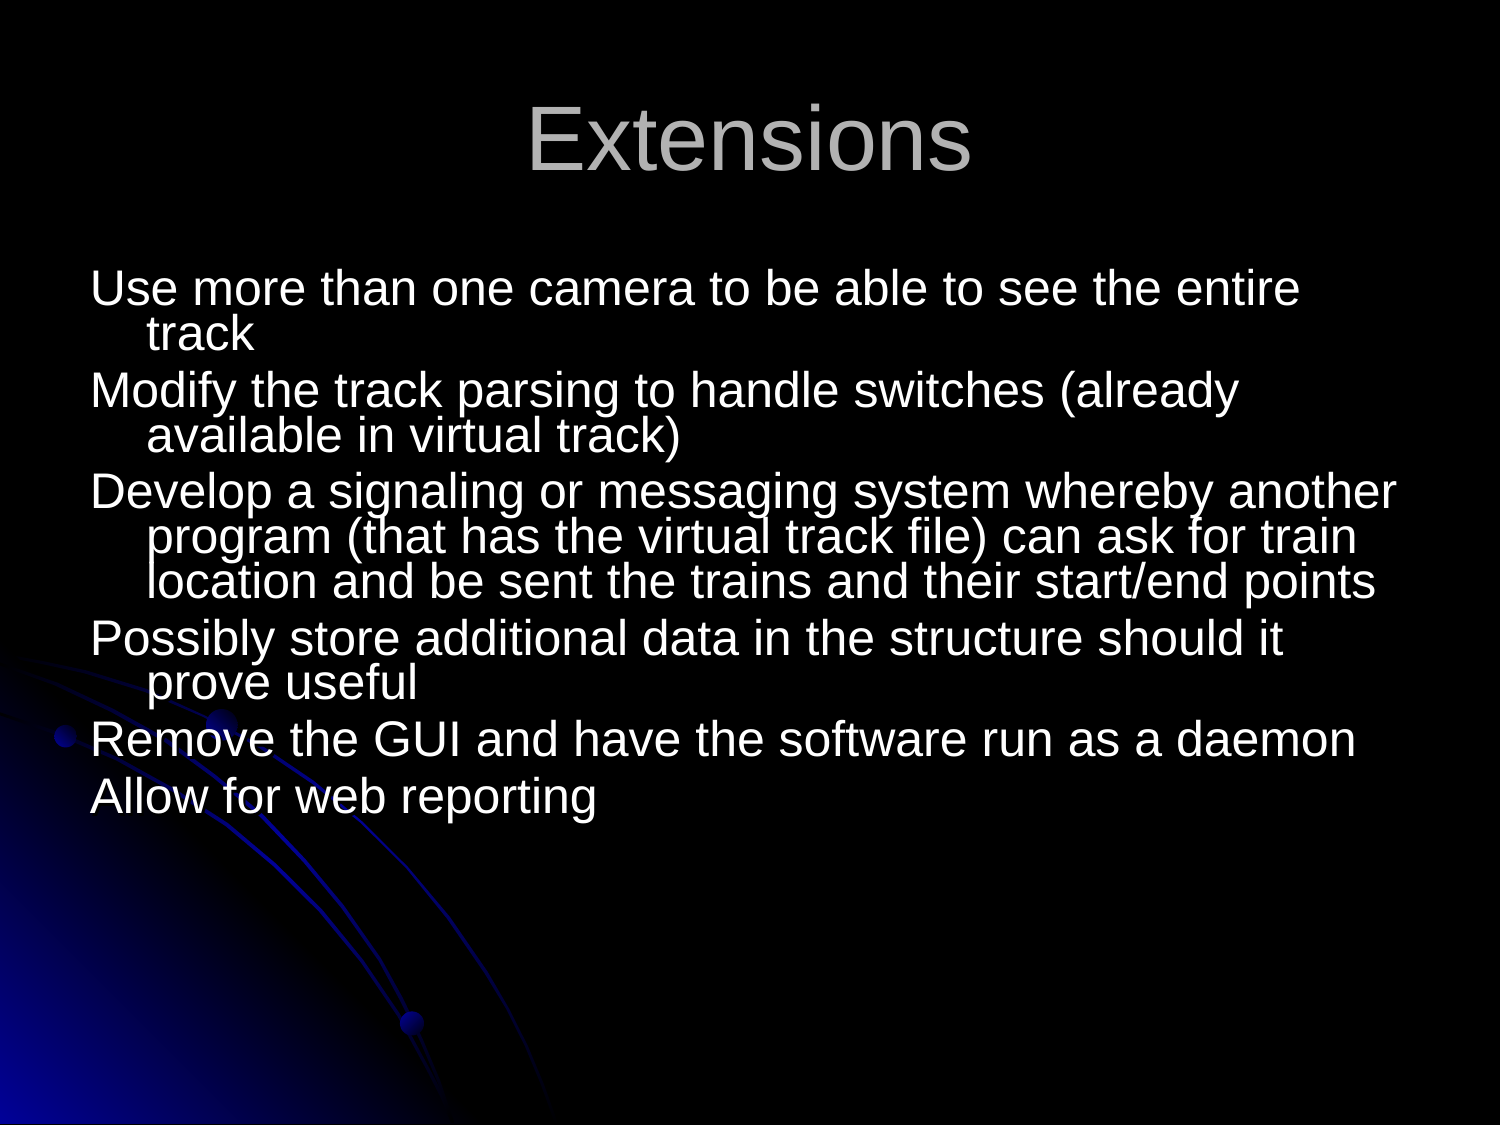

# Extensions
Use more than one camera to be able to see the entire track
Modify the track parsing to handle switches (already available in virtual track)
Develop a signaling or messaging system whereby another program (that has the virtual track file) can ask for train location and be sent the trains and their start/end points
Possibly store additional data in the structure should it prove useful
Remove the GUI and have the software run as a daemon
Allow for web reporting